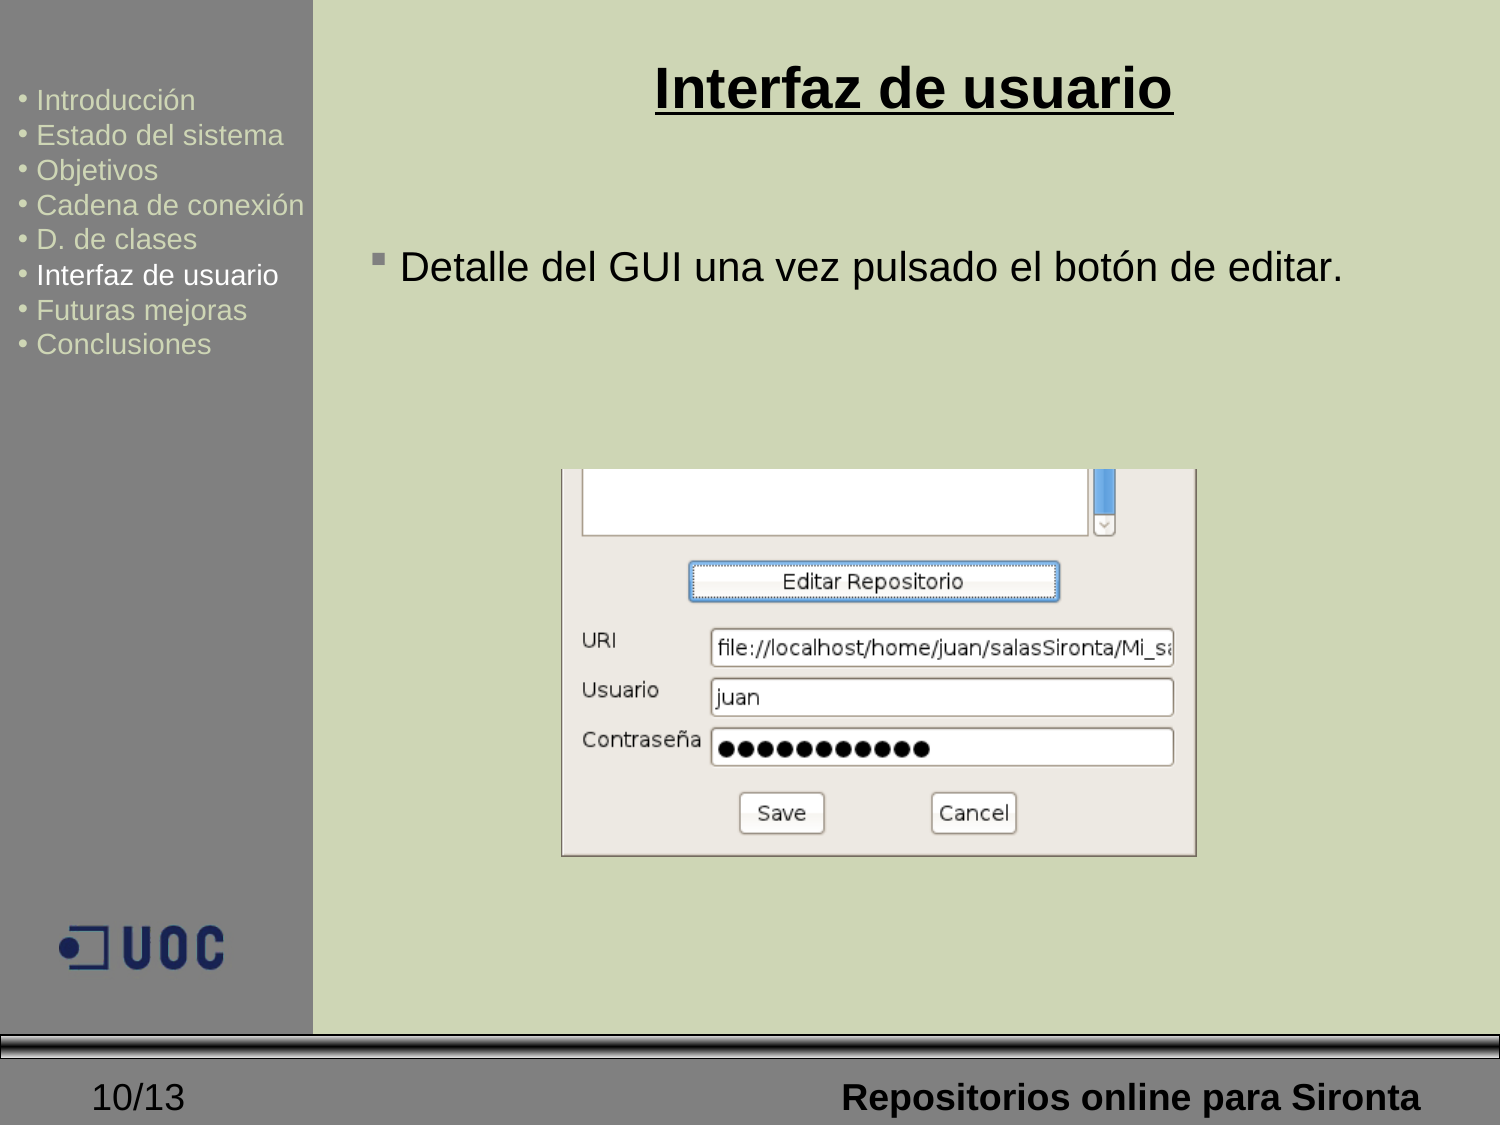

Interfaz de usuario
 Introducción
 Estado del sistema
 Objetivos
 Cadena de conexión
 D. de clases
 Interfaz de usuario
 Futuras mejoras
 Conclusiones
 Detalle del GUI una vez pulsado el botón de editar.
Repositorios online para Sironta